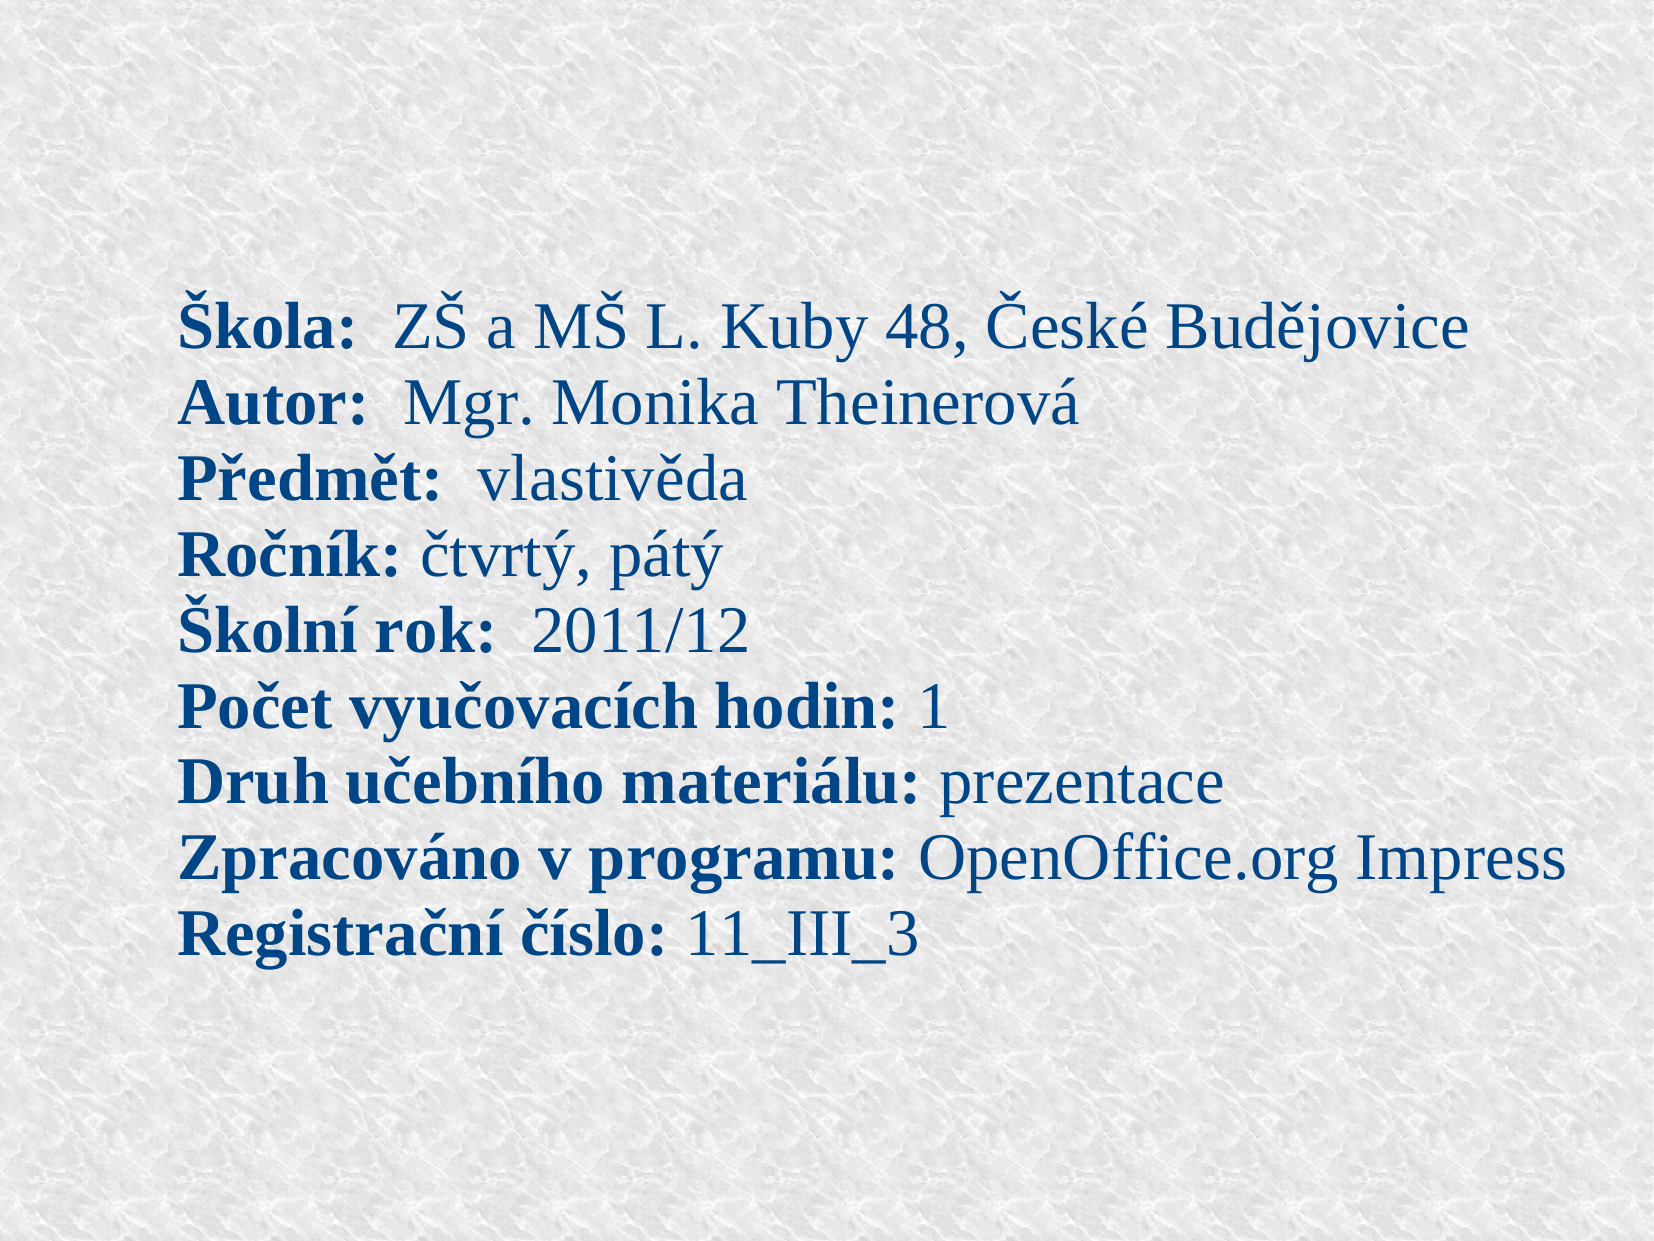

# Škola: ZŠ a MŠ L. Kuby 48, České Budějovice Autor: Mgr. Monika Theinerová Předmět: vlastivěda Ročník: čtvrtý, pátý Školní rok: 2011/12 Počet vyučovacích hodin: 1 Druh učebního materiálu: prezentace Zpracováno v programu: OpenOffice.org Impress Registrační číslo: 11_III_3